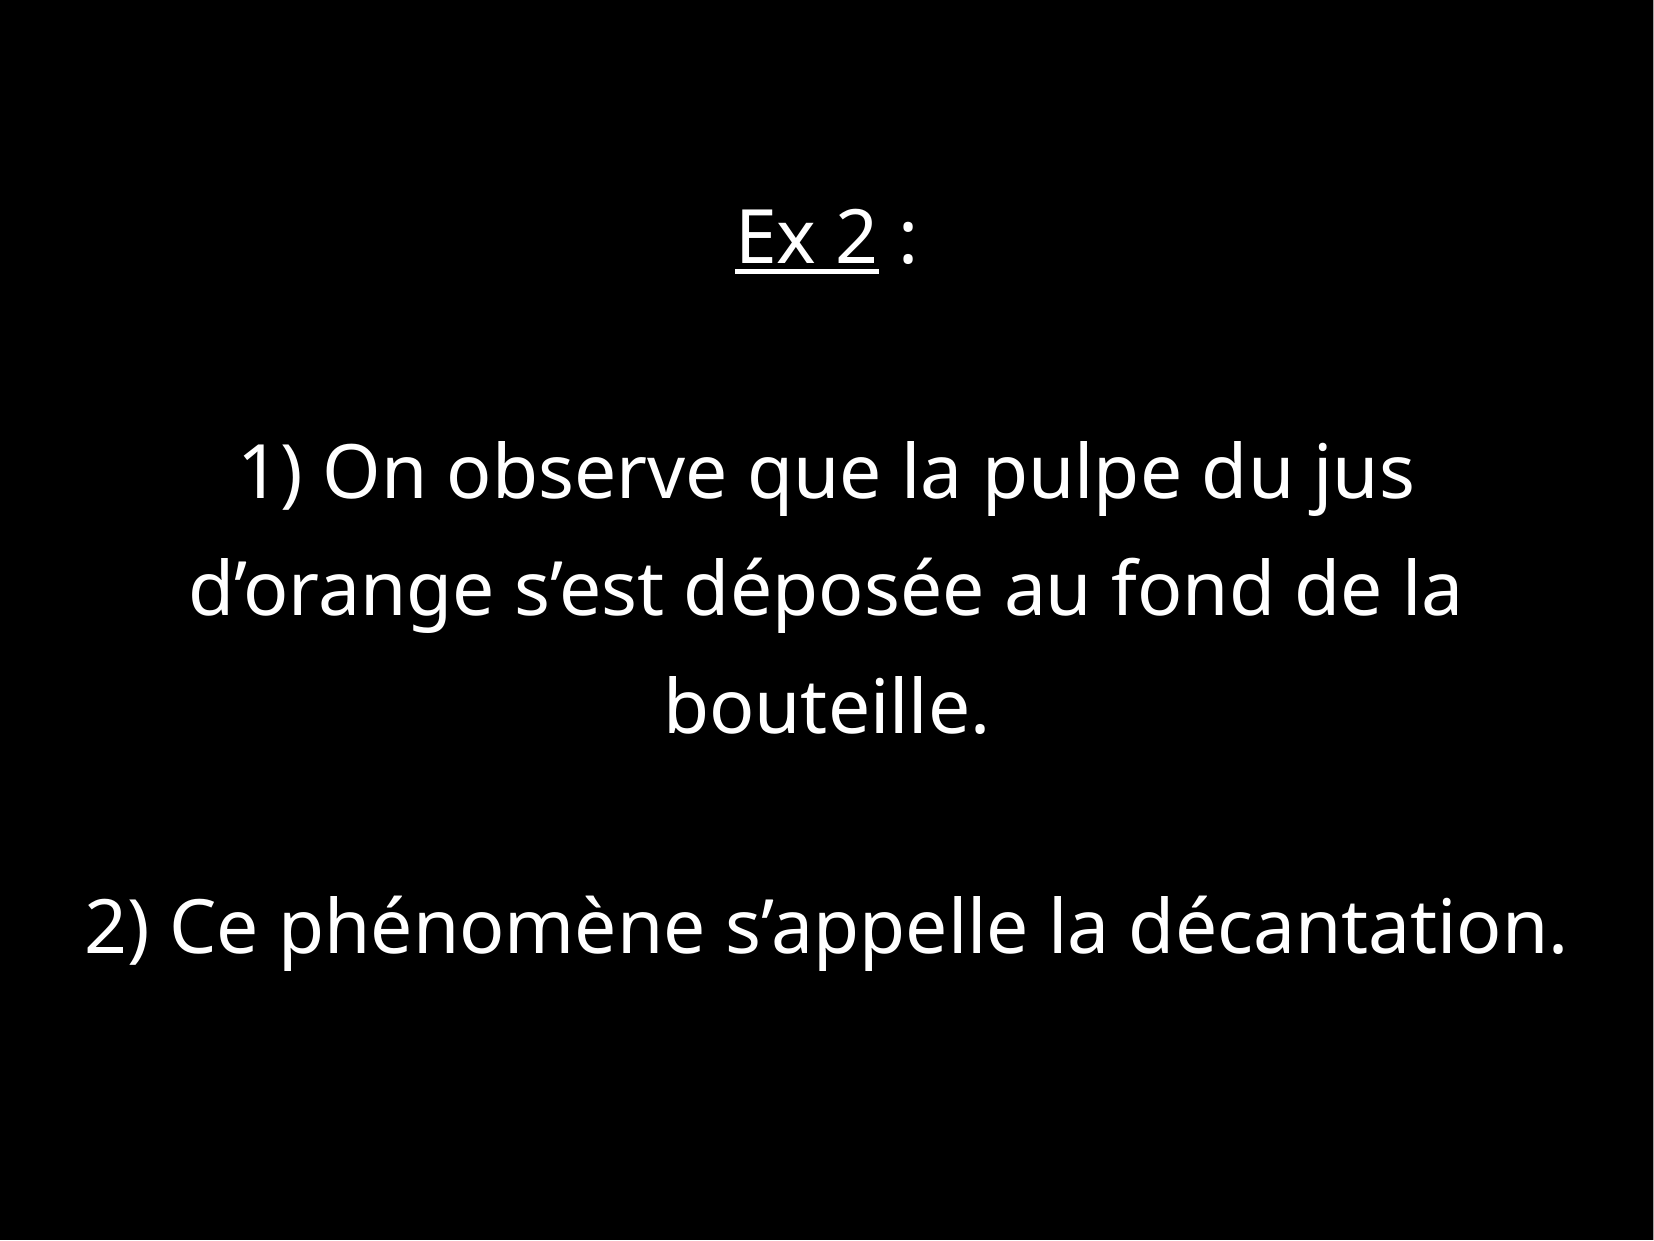

# Ex 2 :
1) On observe que la pulpe du jus d’orange s’est déposée au fond de la bouteille.
2) Ce phénomène s’appelle la décantation.